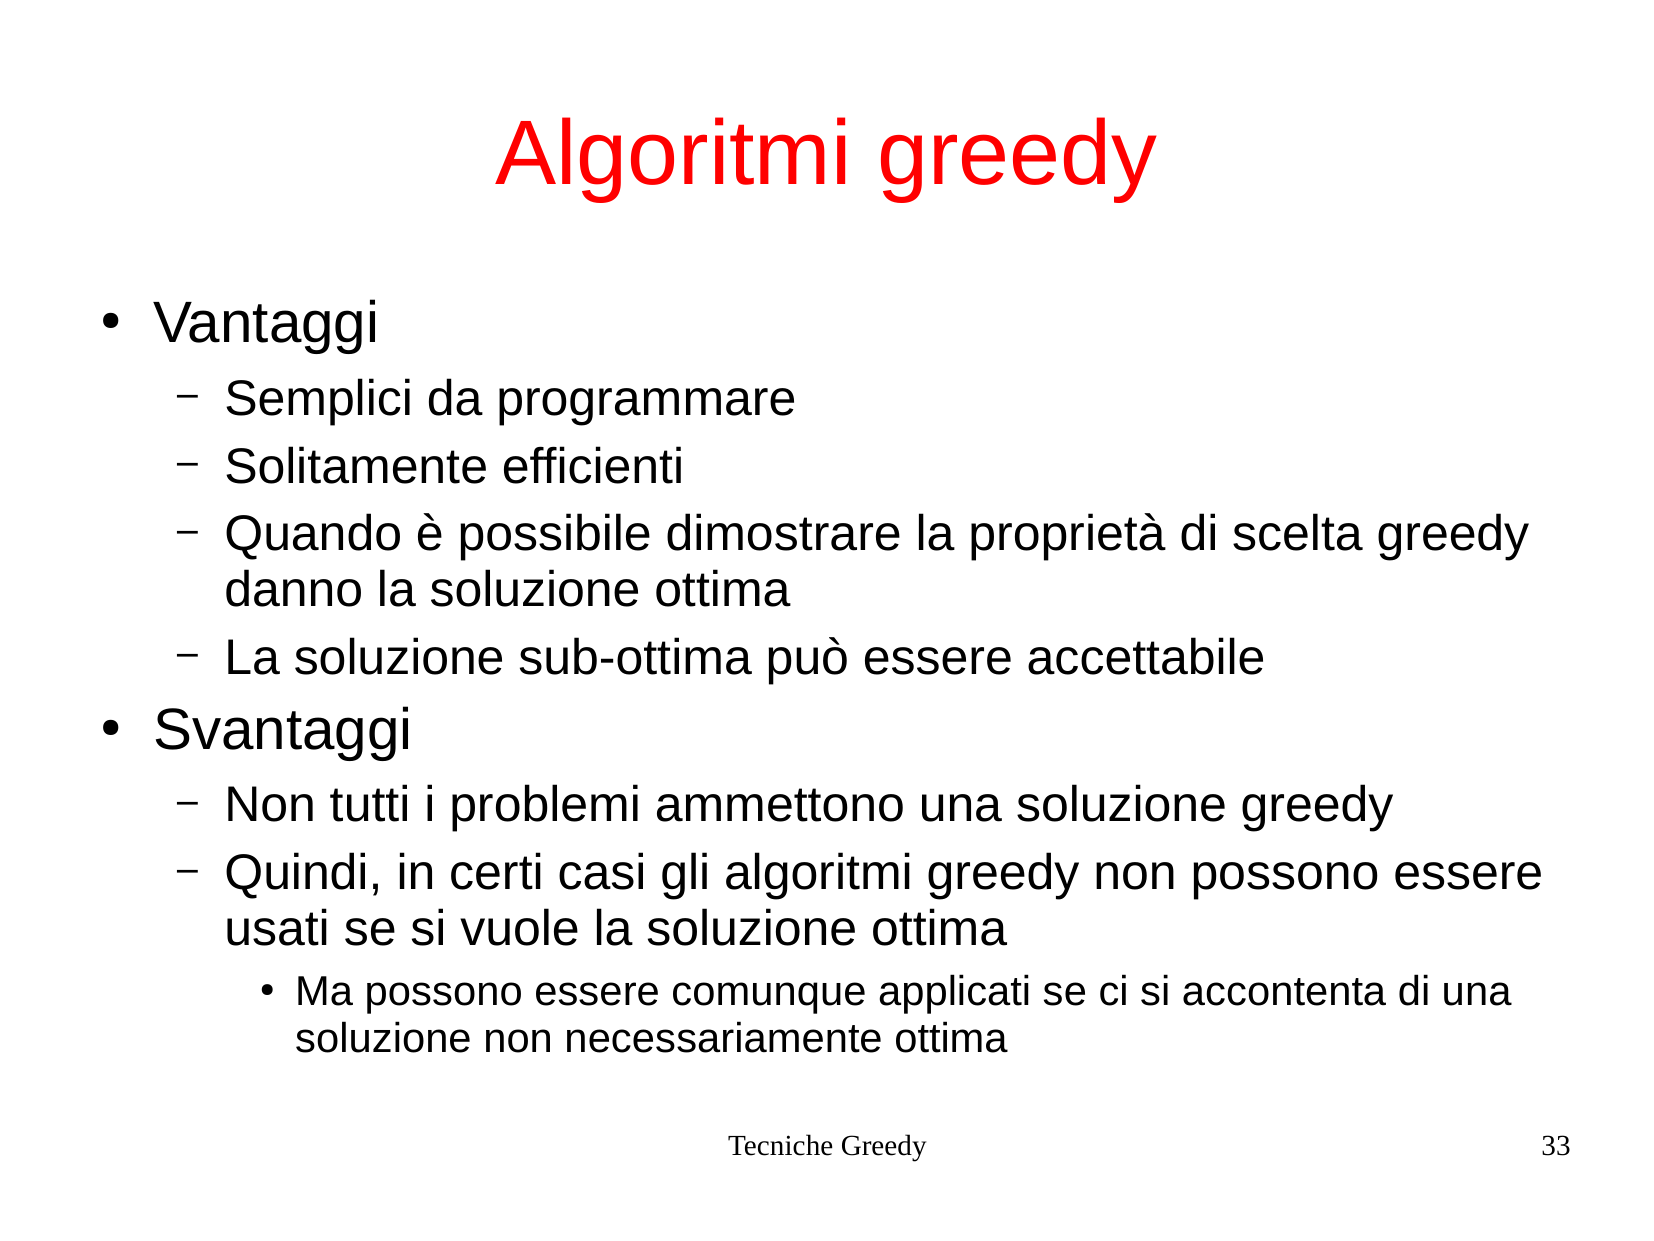

# Algoritmi greedy
Vantaggi
Semplici da programmare
Solitamente efficienti
Quando è possibile dimostrare la proprietà di scelta greedy
danno la soluzione ottima
La soluzione sub-ottima può essere accettabile
Svantaggi
Non tutti i problemi ammettono una soluzione greedy
Quindi, in certi casi gli algoritmi greedy non possono essere usati se si vuole la soluzione ottima
Ma possono essere comunque applicati se ci si accontenta di una soluzione non necessariamente ottima
Tecniche Greedy
33